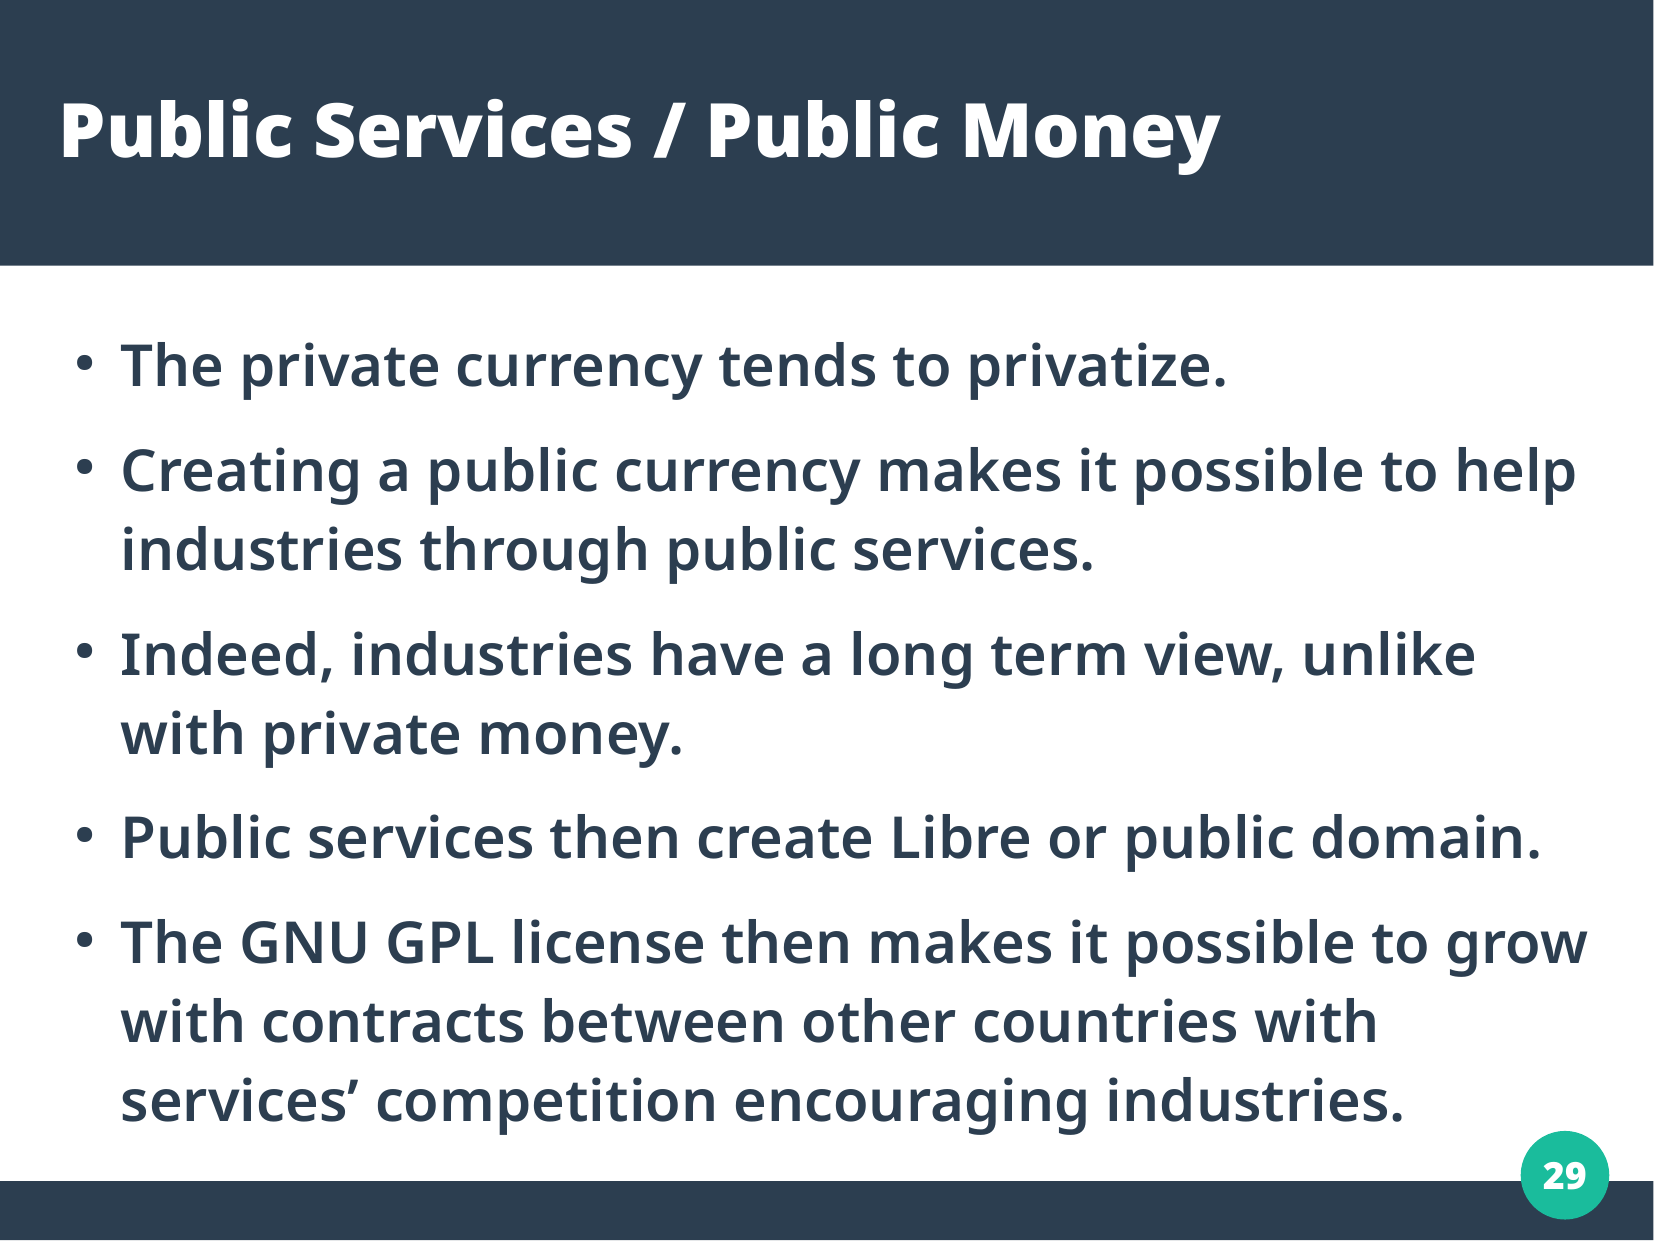

# Public Services / Public Money
The private currency tends to privatize.
Creating a public currency makes it possible to help industries through public services.
Indeed, industries have a long term view, unlike with private money.
Public services then create Libre or public domain.
The GNU GPL license then makes it possible to grow with contracts between other countries with services’ competition encouraging industries.
29